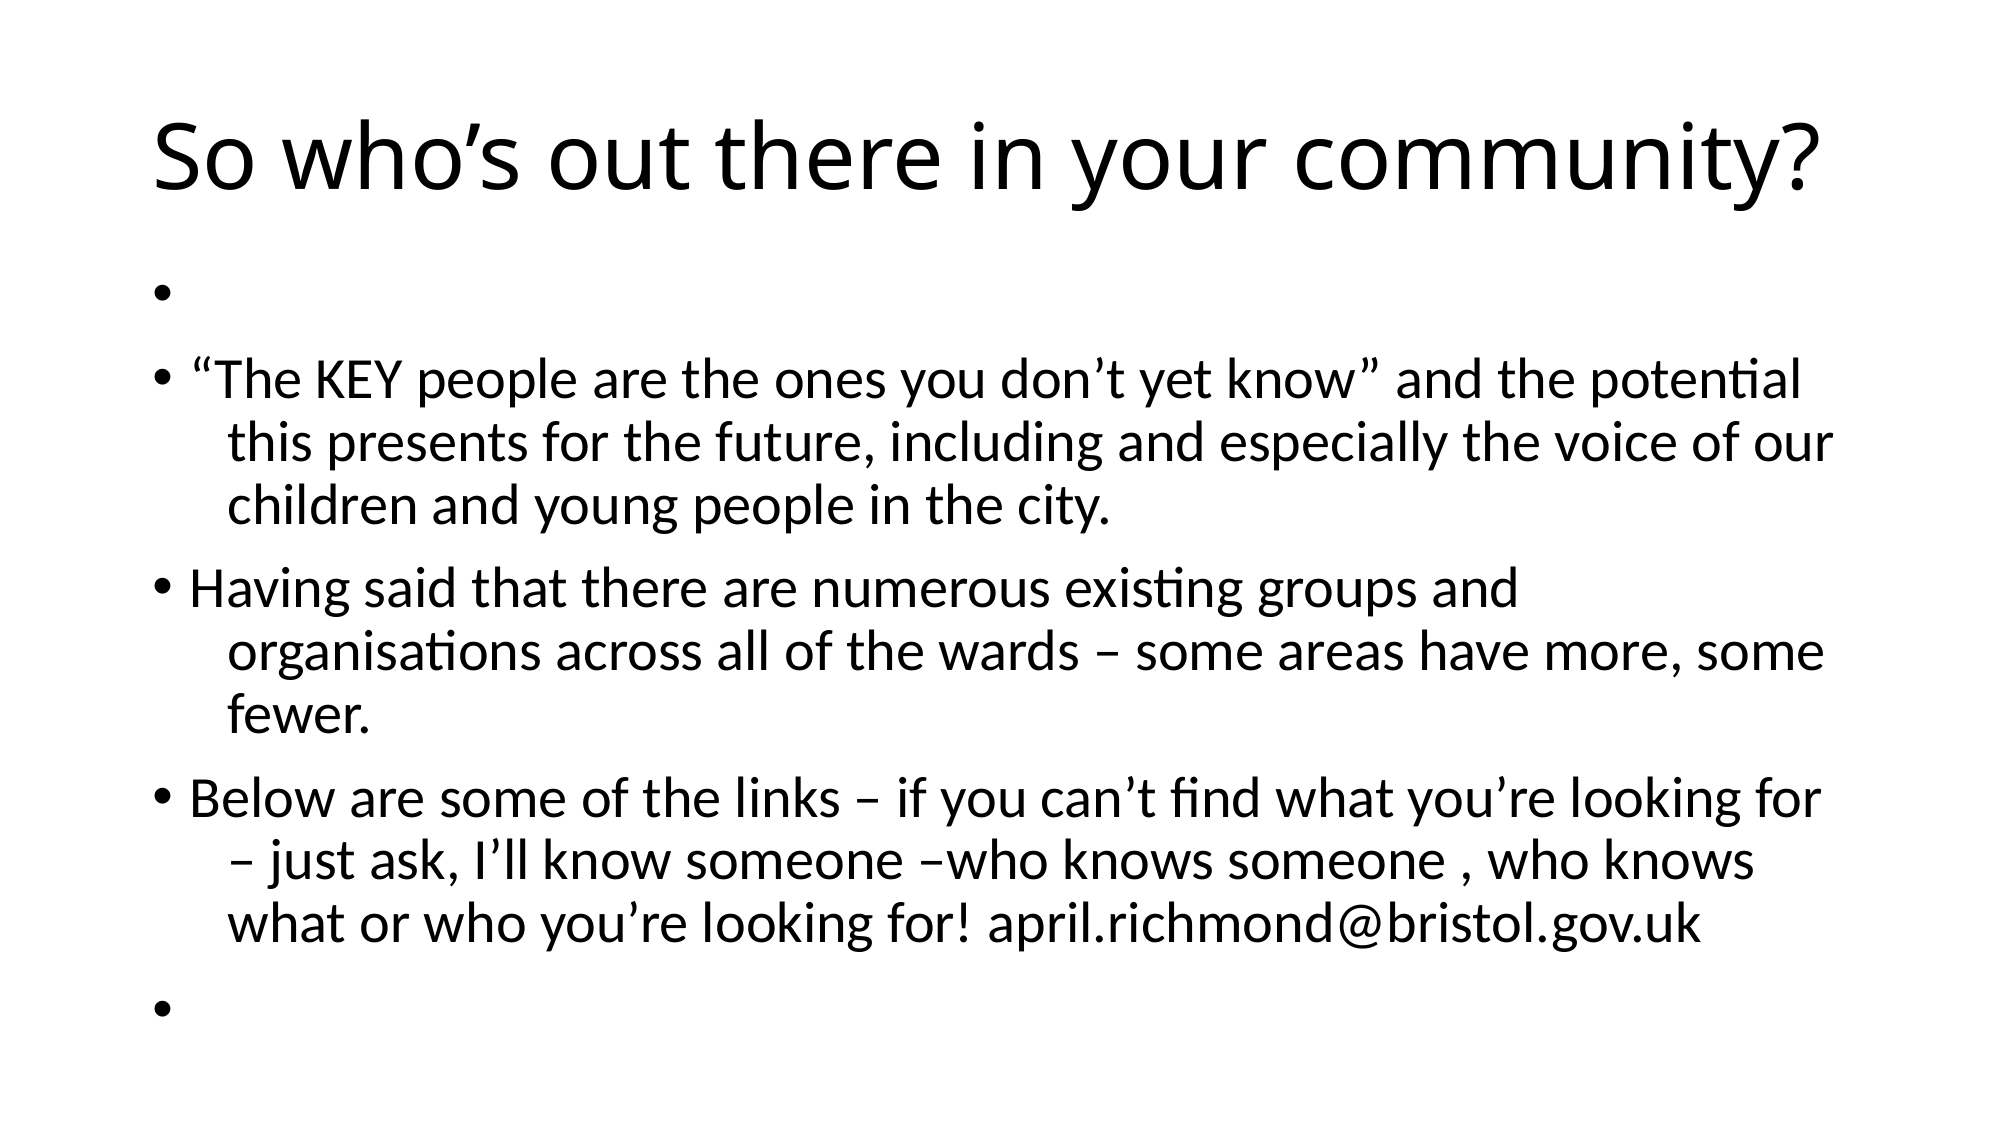

# So who’s out there in your community?
“The KEY people are the ones you don’t yet know” and the potential this presents for the future, including and especially the voice of our children and young people in the city.
Having said that there are numerous existing groups and organisations across all of the wards – some areas have more, some fewer.
Below are some of the links – if you can’t find what you’re looking for – just ask, I’ll know someone –who knows someone , who knows what or who you’re looking for! april.richmond@bristol.gov.uk